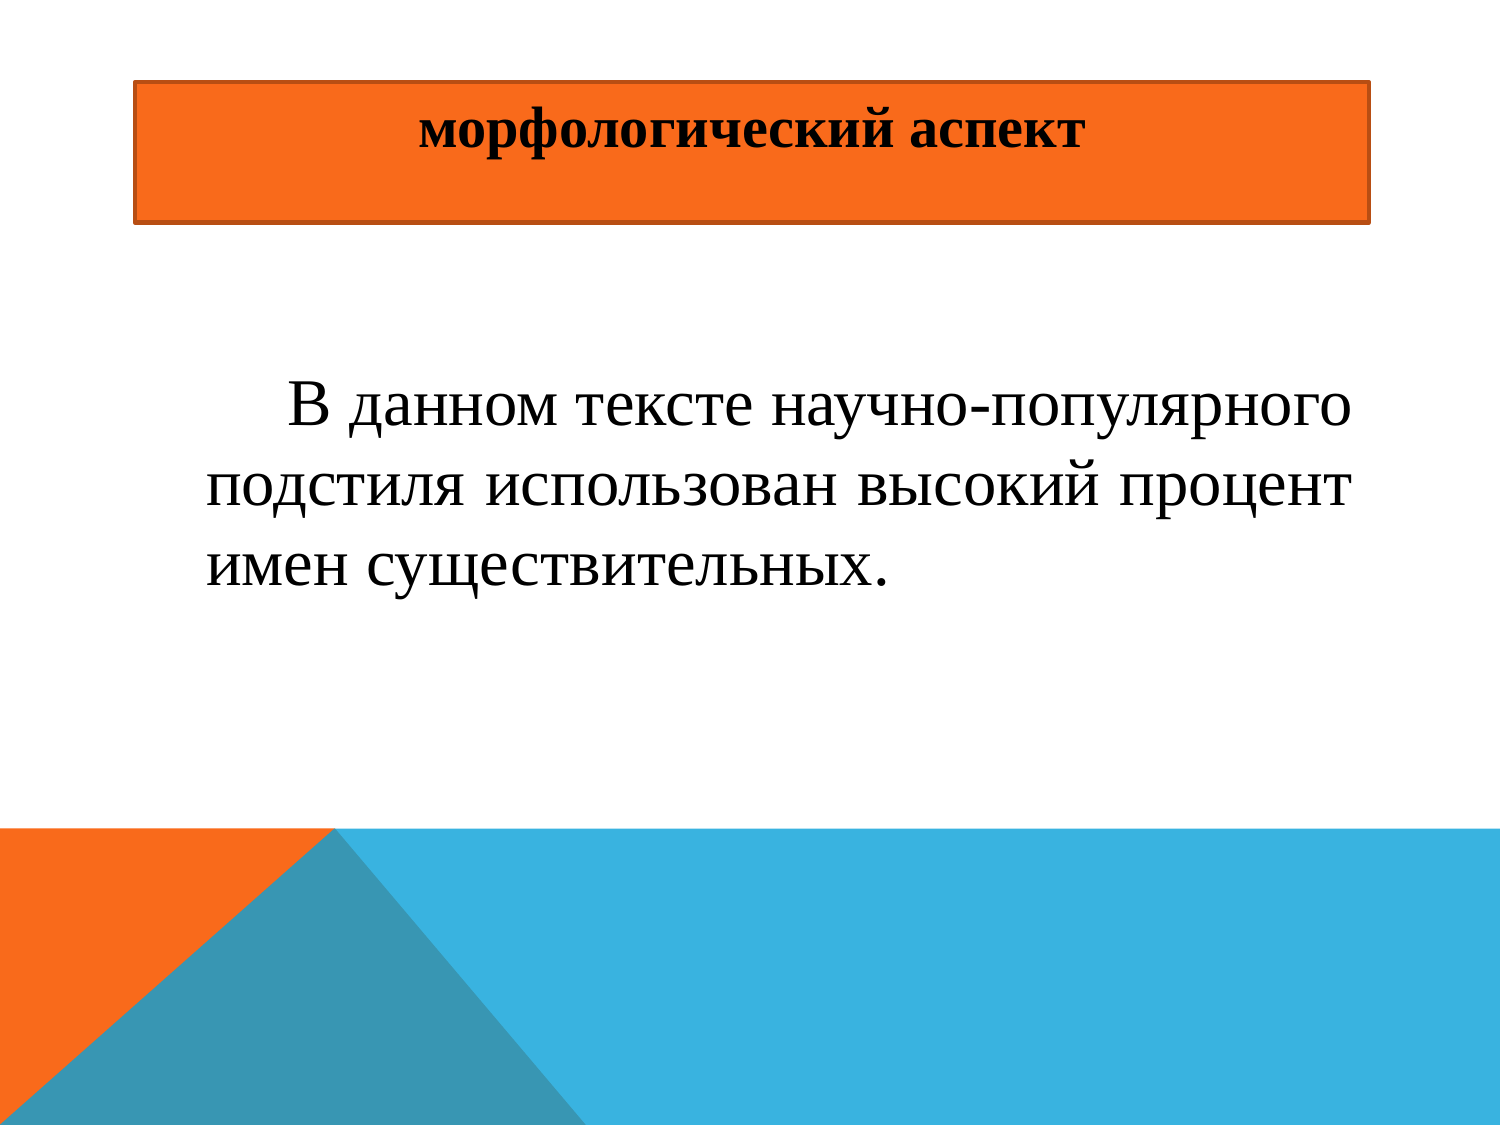

# морфологический аспект
 В данном тексте научно-популярного подстиля использован высокий процент имен существительных.